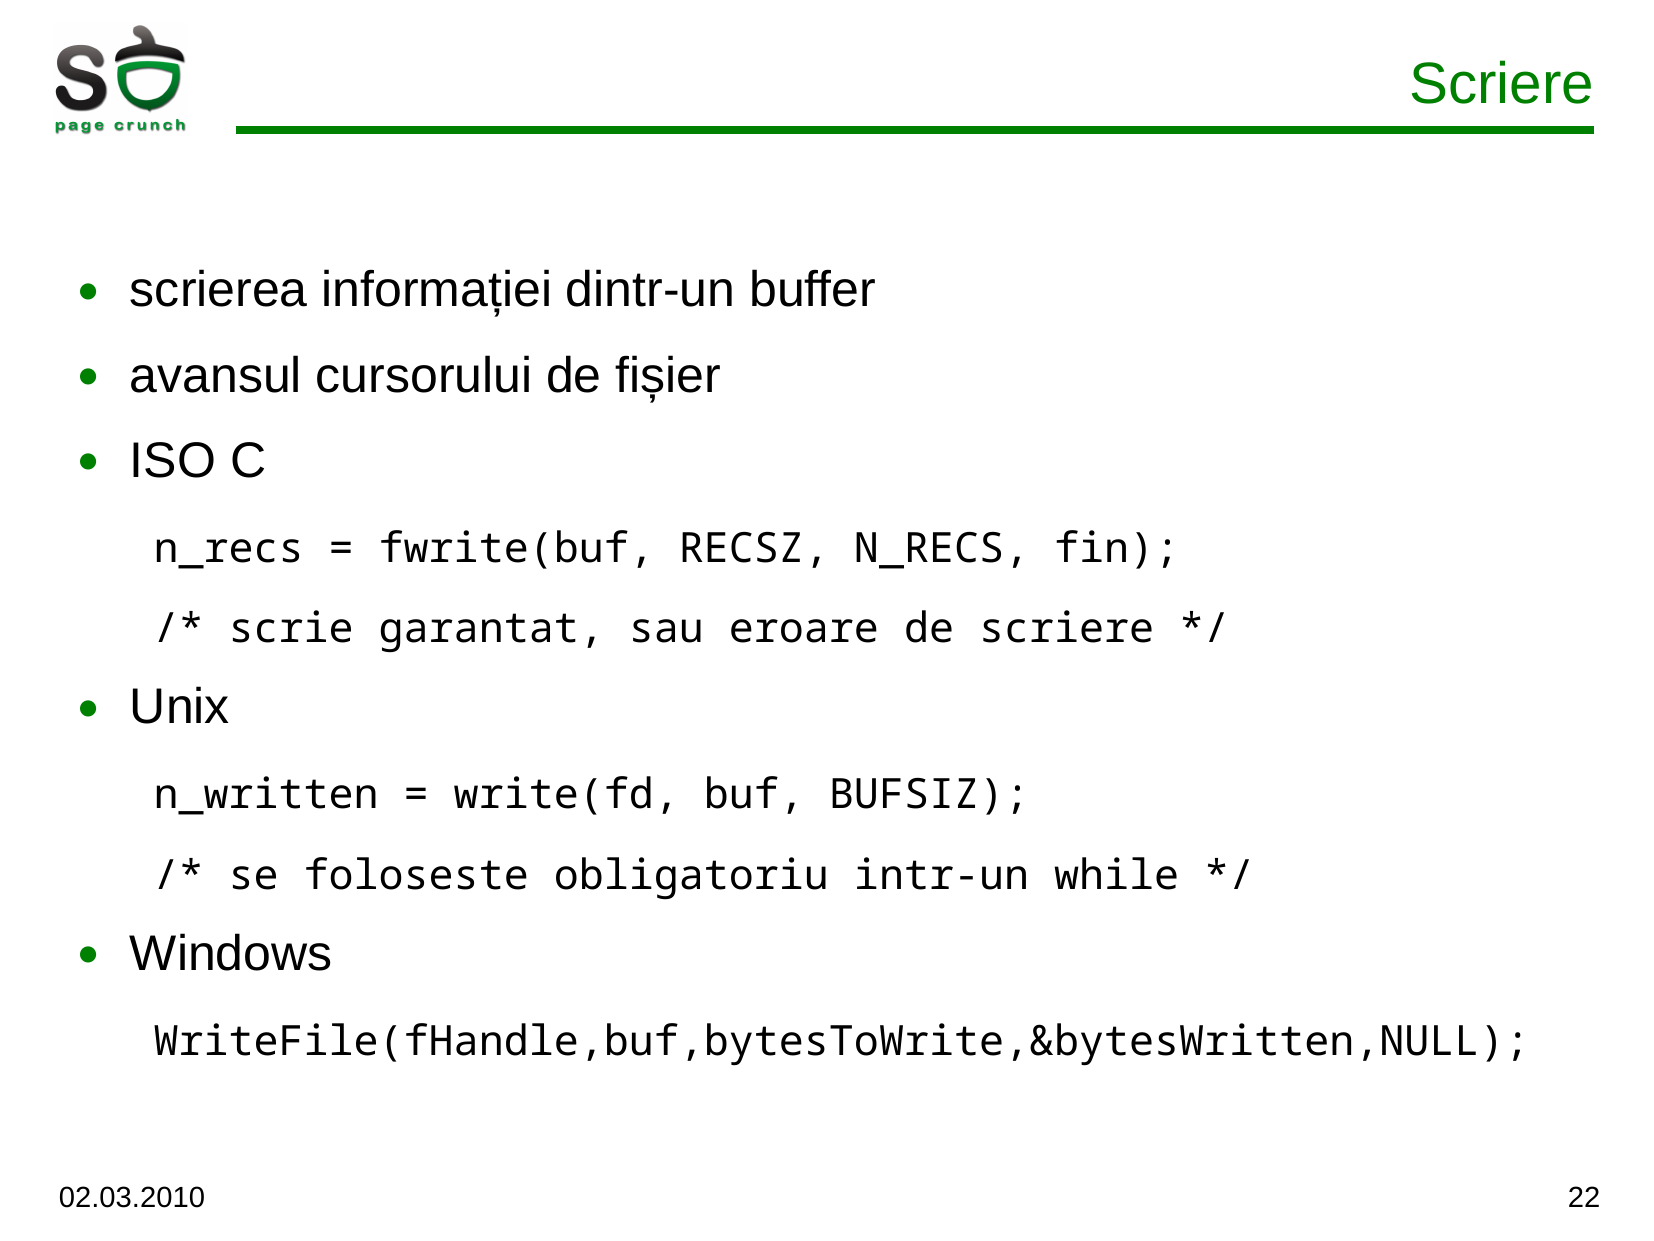

# Scriere
scrierea informației dintr-un buffer
avansul cursorului de fișier
ISO C
n_recs = fwrite(buf, RECSZ, N_RECS, fin);
/* scrie garantat, sau eroare de scriere */
Unix
n_written = write(fd, buf, BUFSIZ);
/* se foloseste obligatoriu intr-un while */
Windows
WriteFile(fHandle,buf,bytesToWrite,&bytesWritten,NULL);
02.03.2010
22